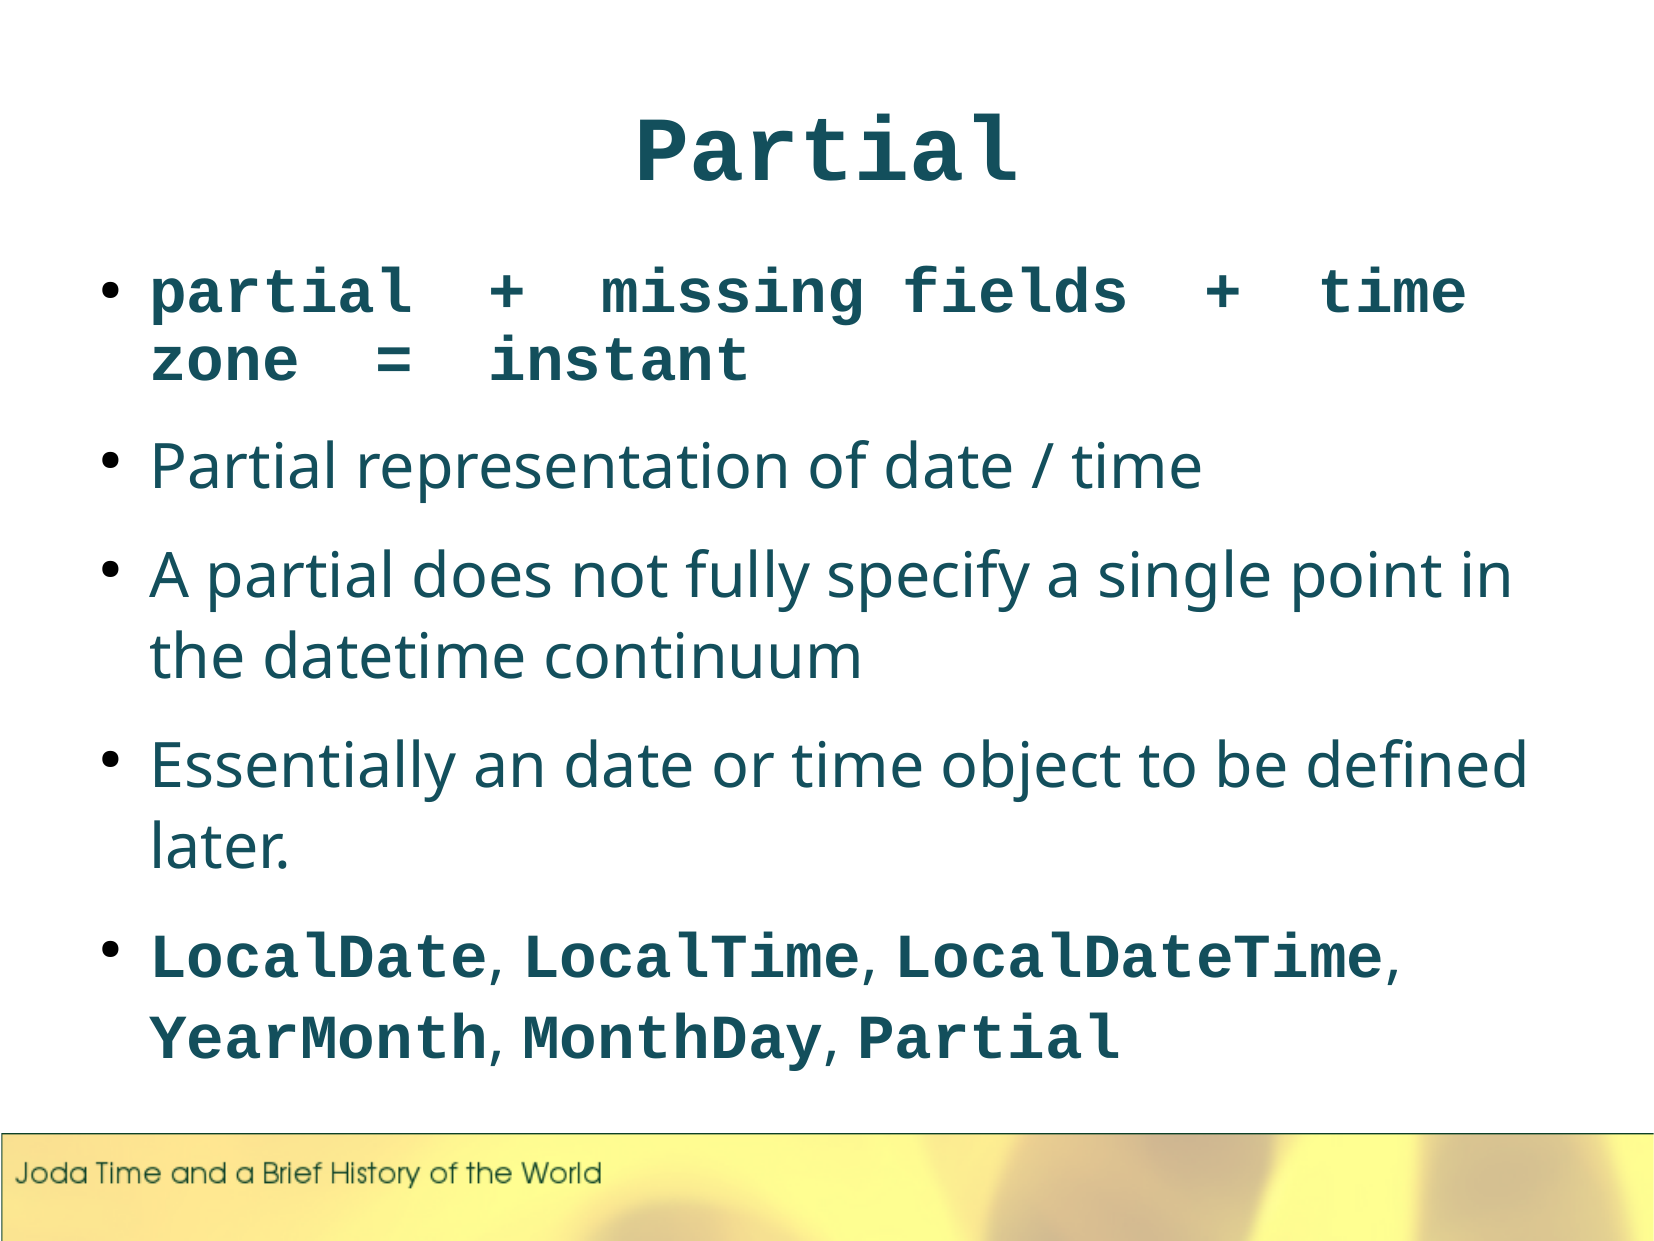

# Partial
partial + missing fields + time zone = instant
Partial representation of date / time
A partial does not fully specify a single point in the datetime continuum
Essentially an date or time object to be defined later.
LocalDate, LocalTime, LocalDateTime, YearMonth, MonthDay, Partial